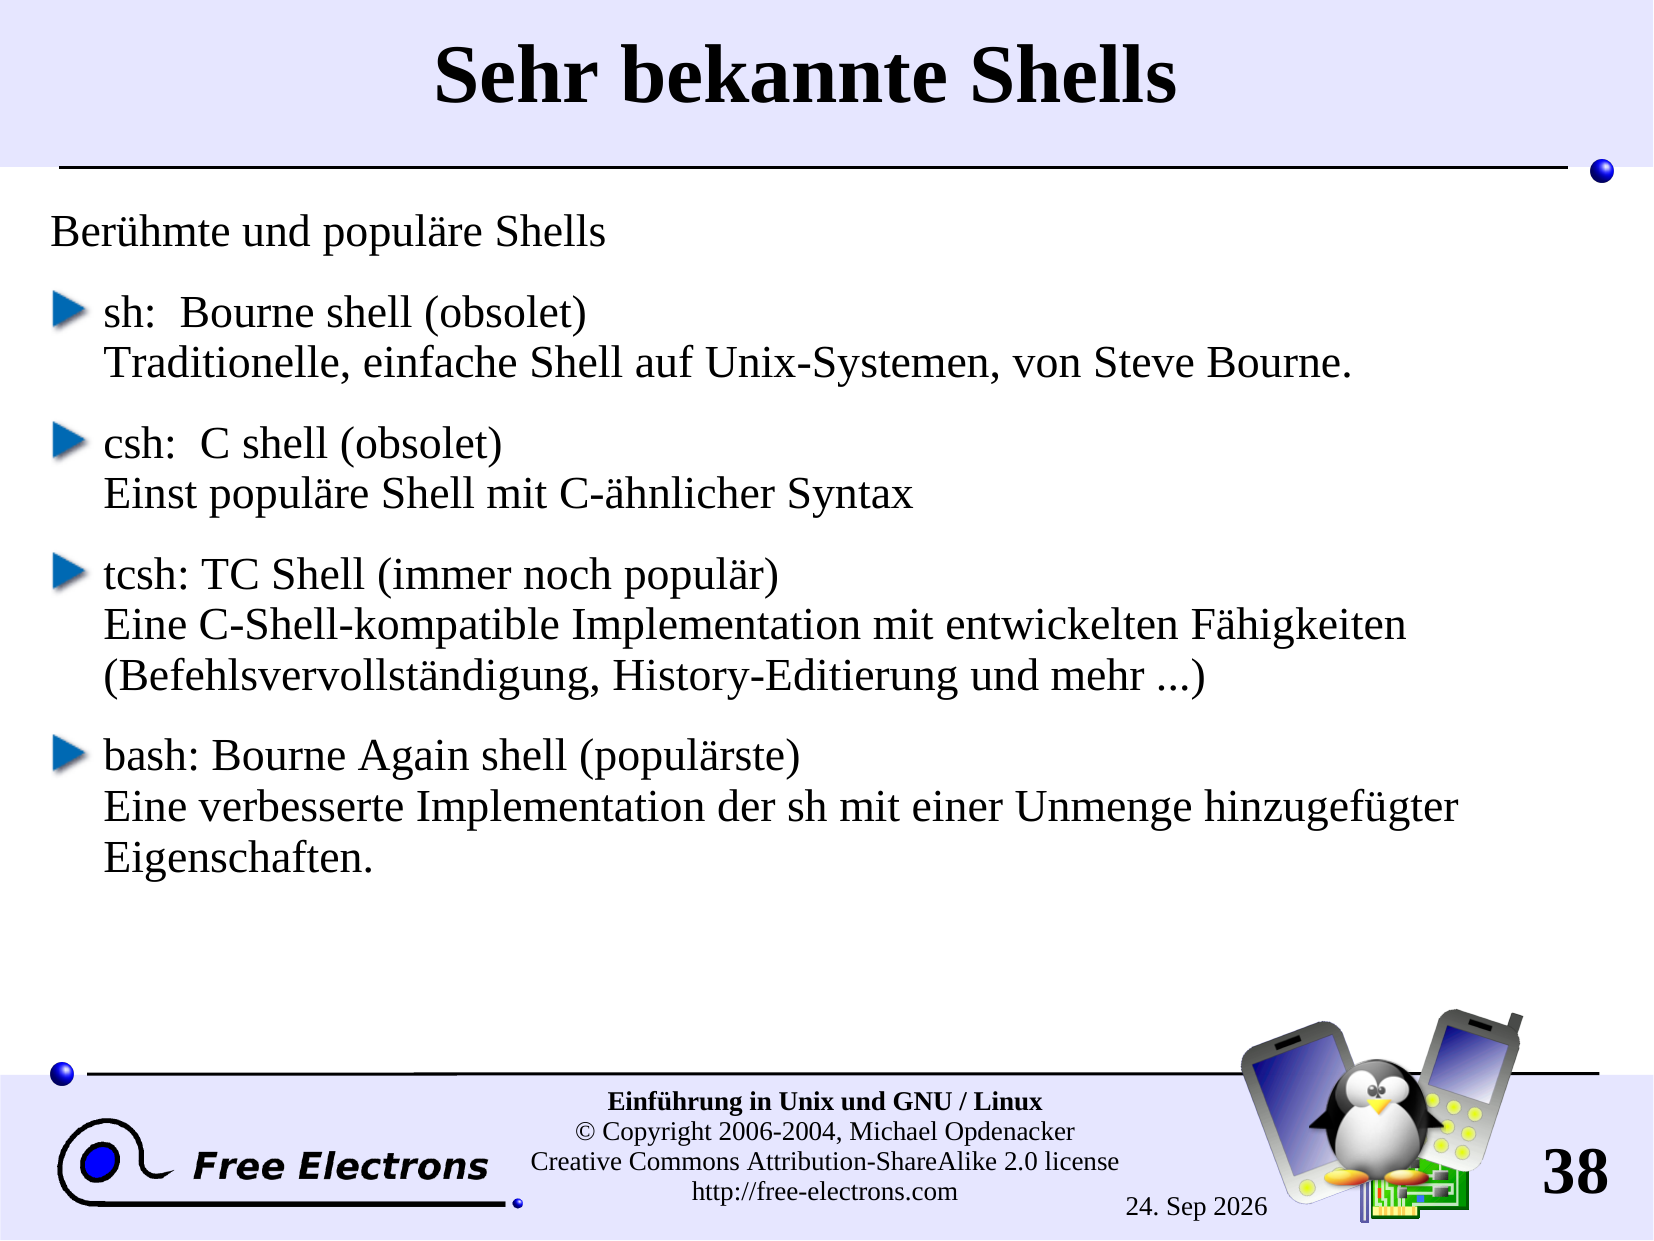

# Sehr bekannte Shells
Berühmte und populäre Shells
sh: Bourne shell (obsolet)
Traditionelle, einfache Shell auf Unix-Systemen, von Steve Bourne.
csh: C shell (obsolet)
Einst populäre Shell mit C-ähnlicher Syntax
tcsh: TC Shell (immer noch populär)
Eine C-Shell-kompatible Implementation mit entwickelten Fähigkeiten (Befehlsvervollständigung, History-Editierung und mehr ...)
bash: Bourne Again shell (populärste)
Eine verbesserte Implementation der sh mit einer Unmenge hinzugefügter Eigenschaften.